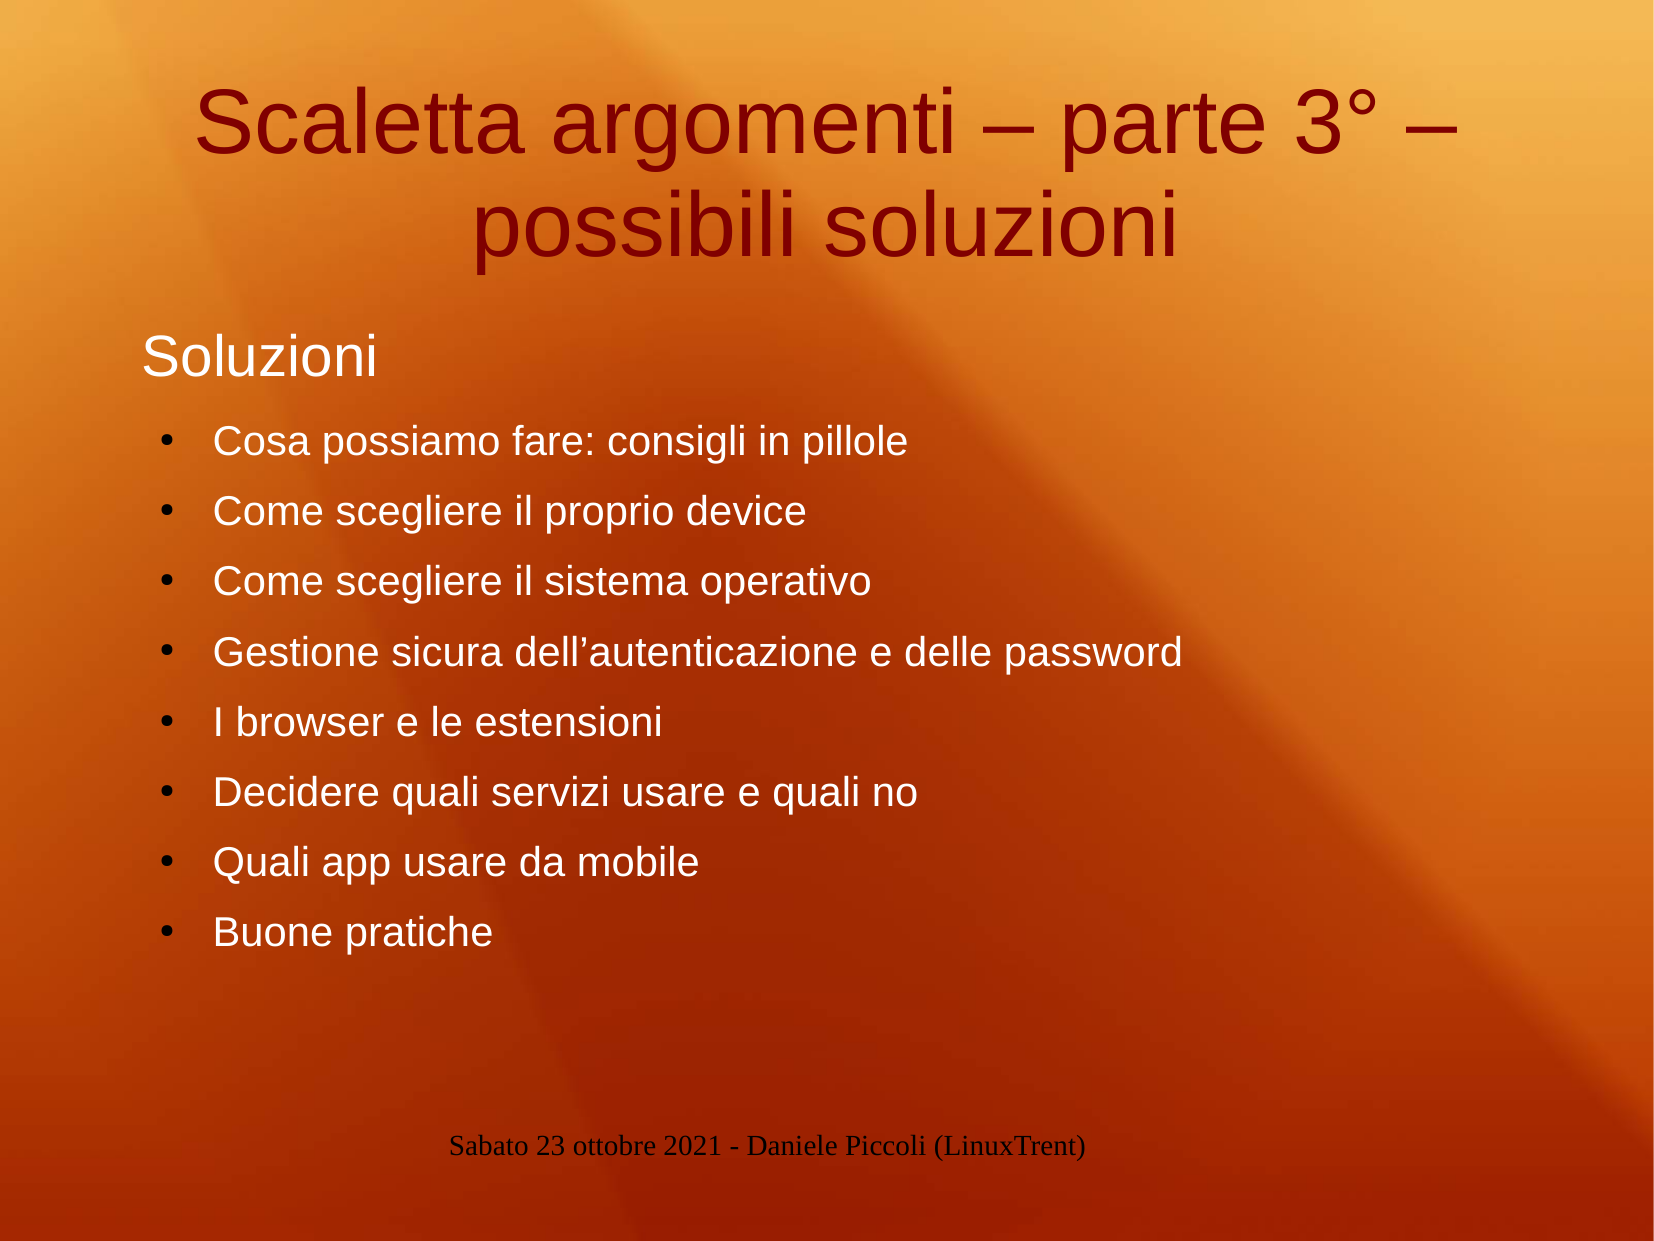

# Scaletta argomenti – parte 3° – possibili soluzioni
Soluzioni
Cosa possiamo fare: consigli in pillole
Come scegliere il proprio device
Come scegliere il sistema operativo
Gestione sicura dell’autenticazione e delle password
I browser e le estensioni
Decidere quali servizi usare e quali no
Quali app usare da mobile
Buone pratiche
Sabato 23 ottobre 2021 - Daniele Piccoli (LinuxTrent)